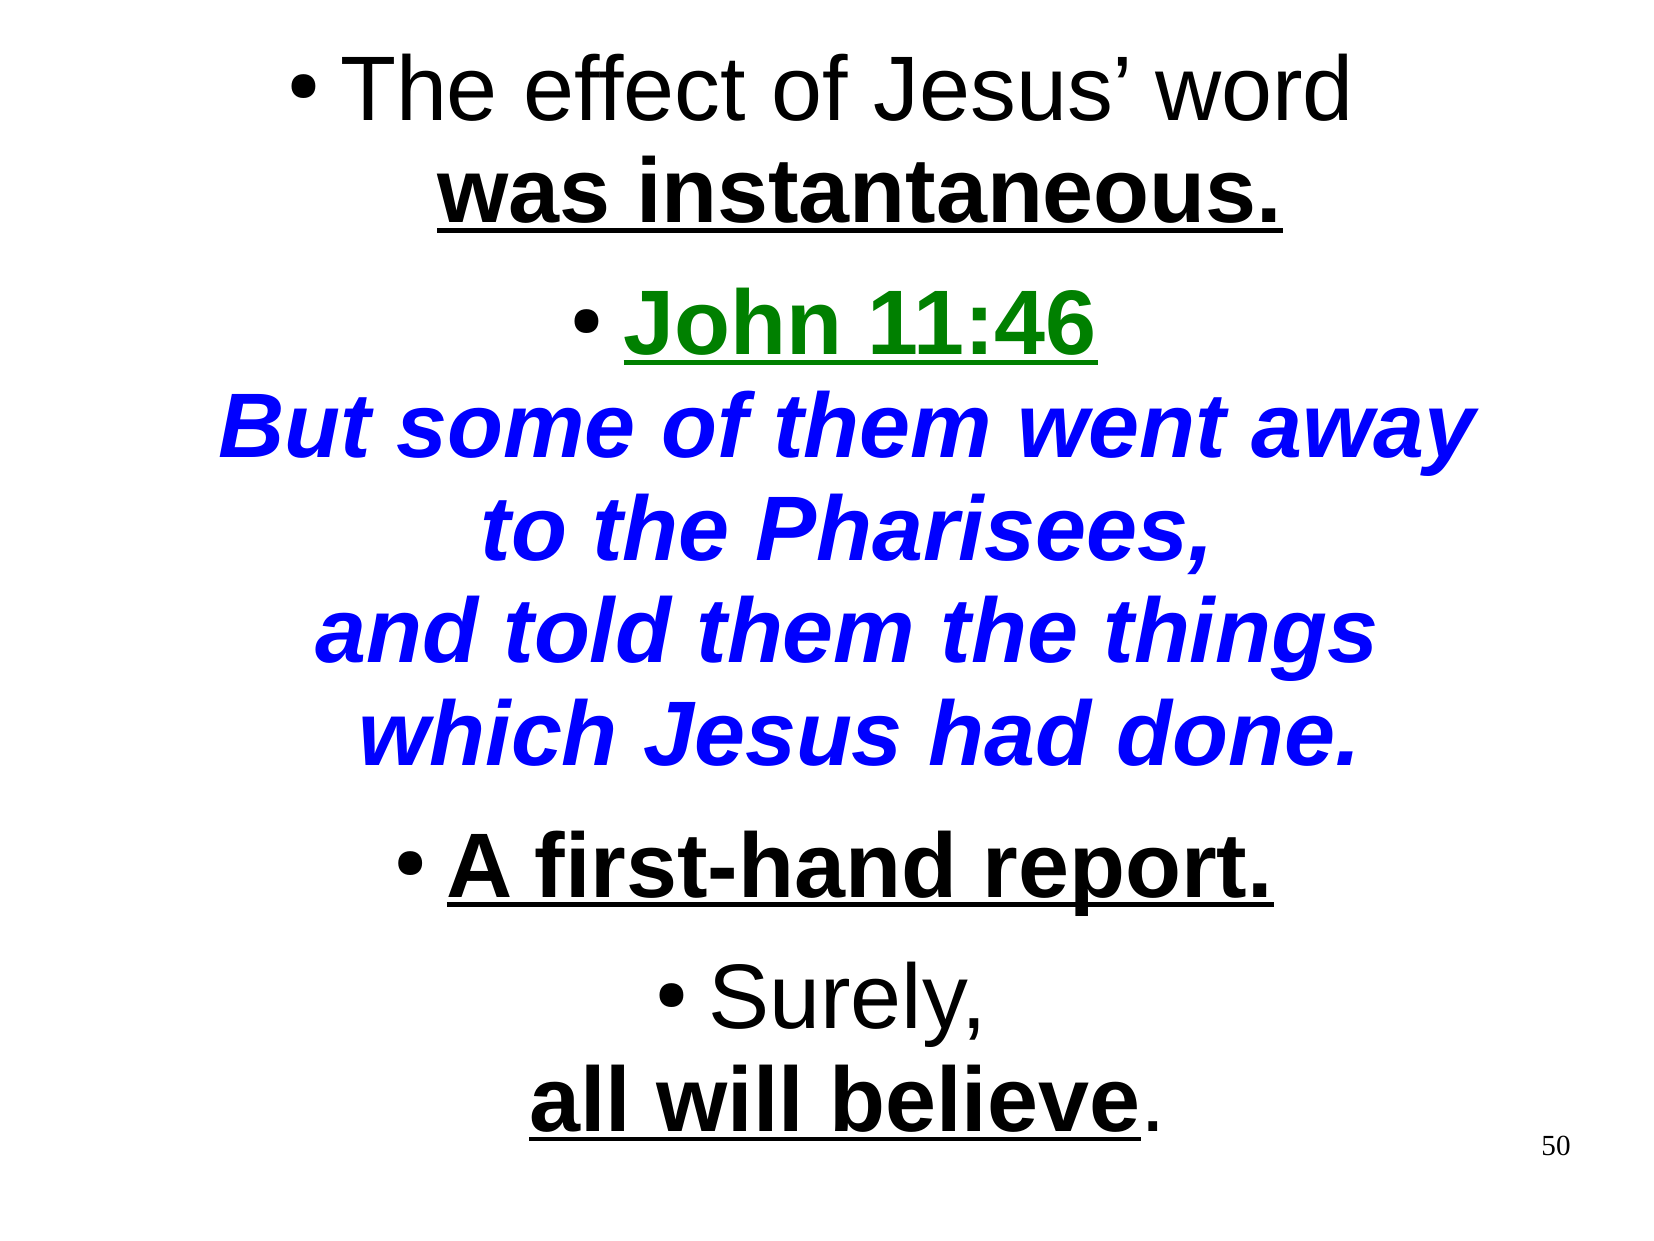

# The effect of Jesus’ word was instantaneous.
John 11:46
But some of them went away
to the Pharisees,
and told them the things
which Jesus had done.
A first-hand report.
Surely,
all will believe.
50